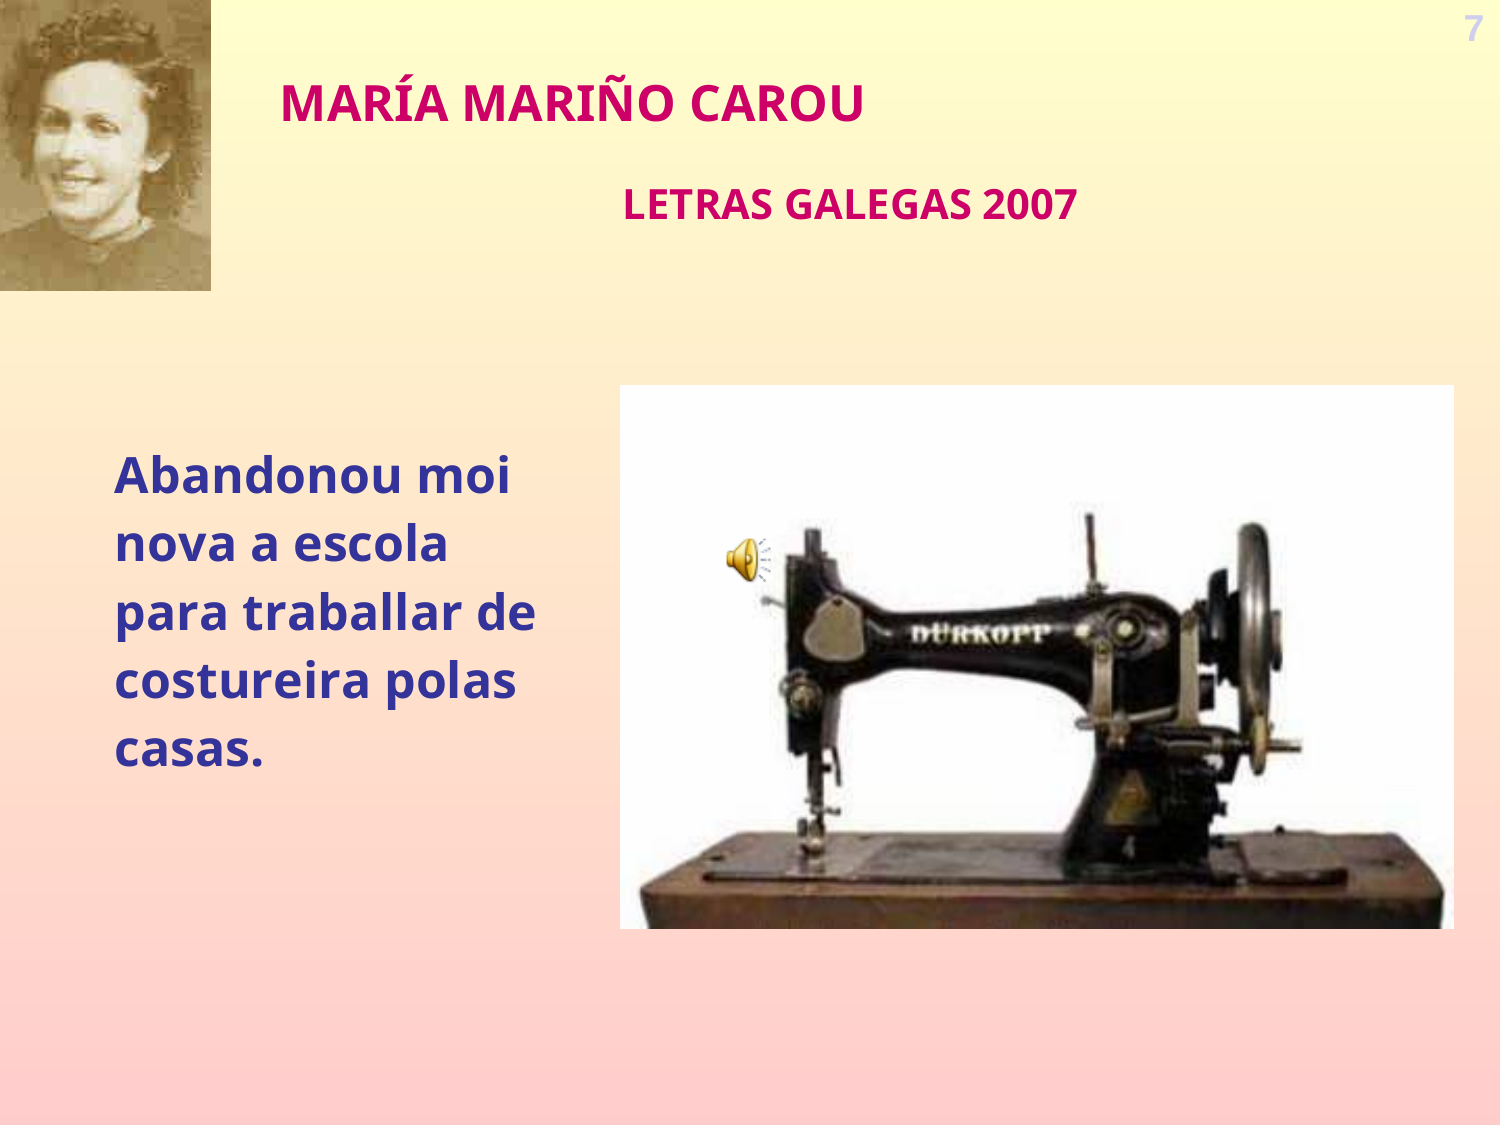

7
MARÍA MARIÑO CAROU
LETRAS GALEGAS 2007
Abandonou moi nova a escola para traballar de costureira polas casas.